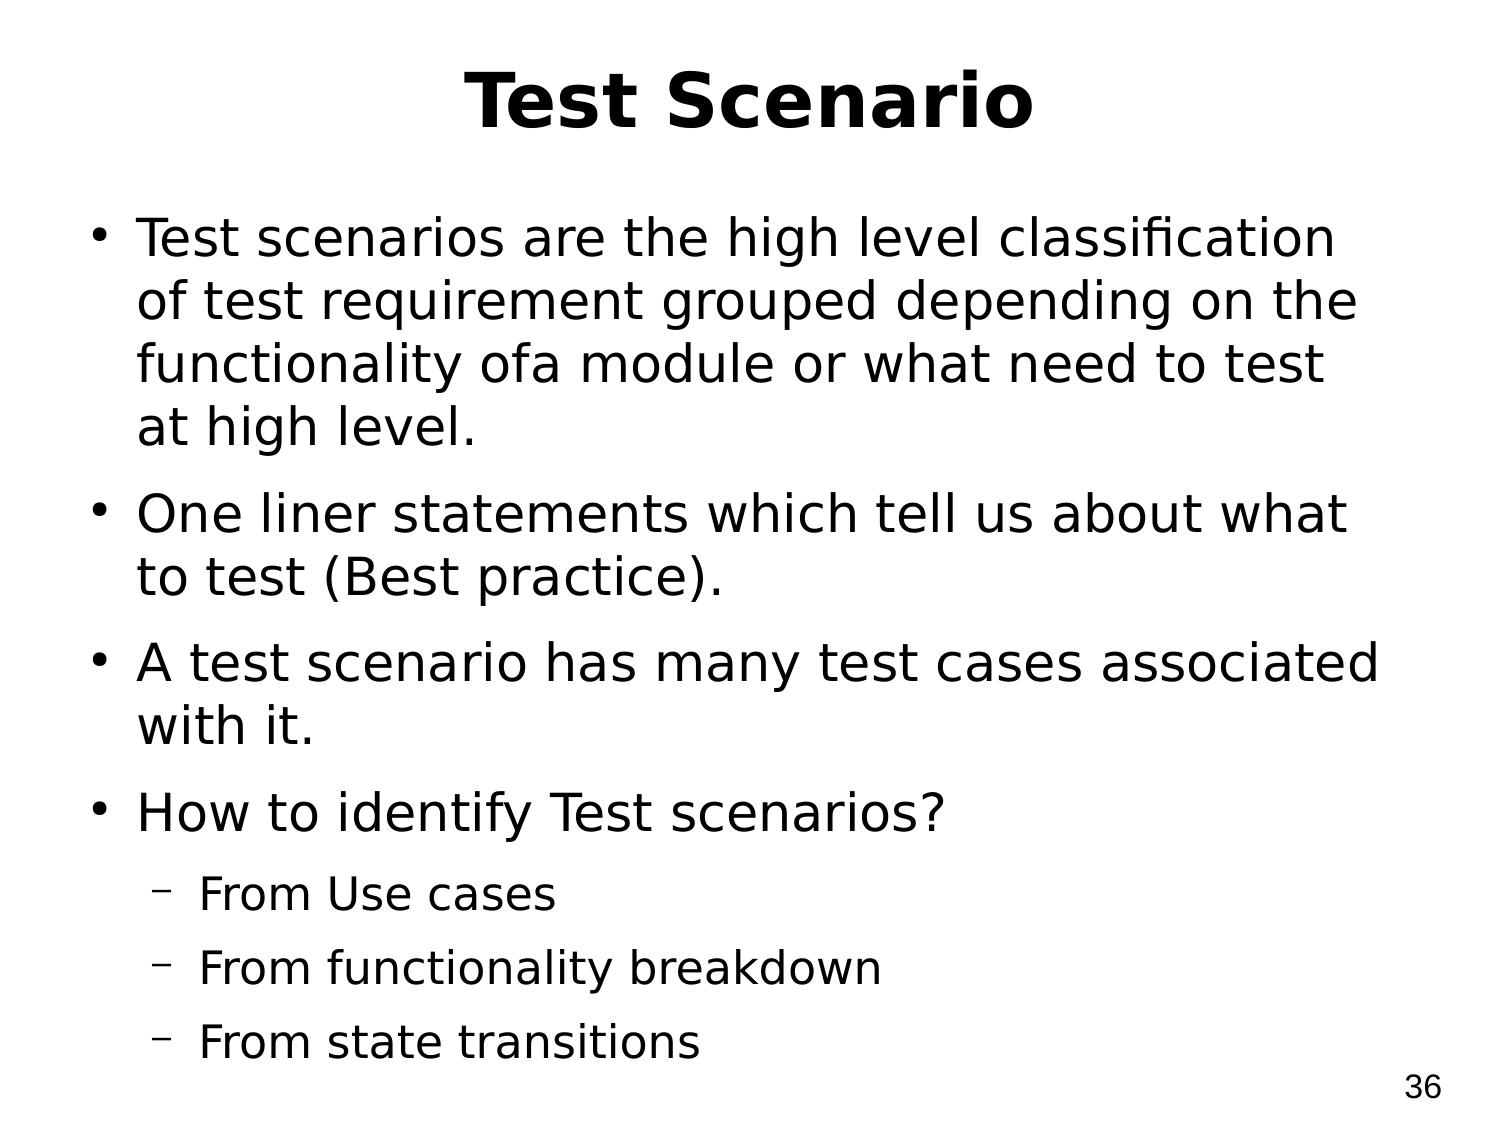

# Test Scenario
Test scenarios are the high level classification of test requirement grouped depending on the functionality ofa module or what need to test at high level.
One liner statements which tell us about what to test (Best practice).
A test scenario has many test cases associated with it.
How to identify Test scenarios?
From Use cases
From functionality breakdown
From state transitions